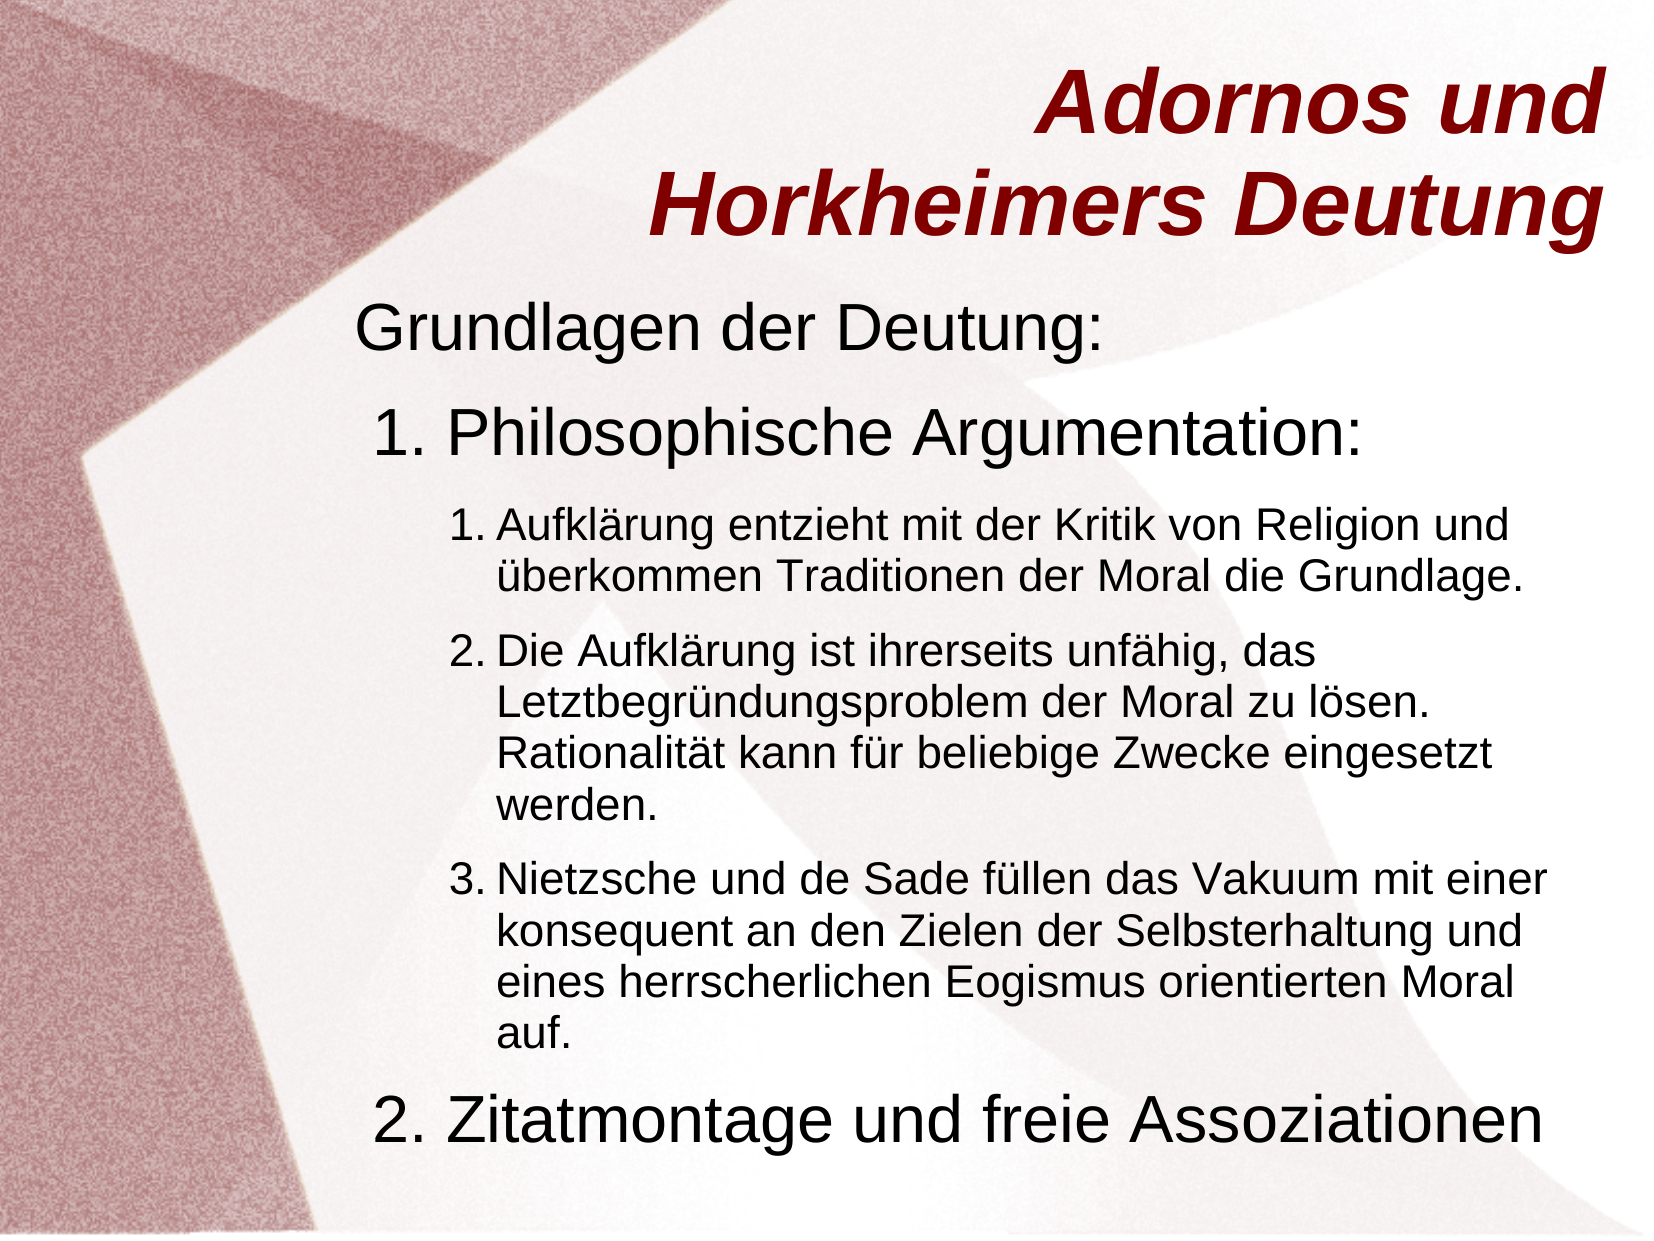

# Adornos und Horkheimers Deutung
Grundlagen der Deutung:
 Philosophische Argumentation:
Aufklärung entzieht mit der Kritik von Religion und überkommen Traditionen der Moral die Grundlage.
Die Aufklärung ist ihrerseits unfähig, das Letztbegründungsproblem der Moral zu lösen. Rationalität kann für beliebige Zwecke eingesetzt werden.
Nietzsche und de Sade füllen das Vakuum mit einer konsequent an den Zielen der Selbsterhaltung und eines herrscherlichen Eogismus orientierten Moral auf.
 Zitatmontage und freie Assoziationen